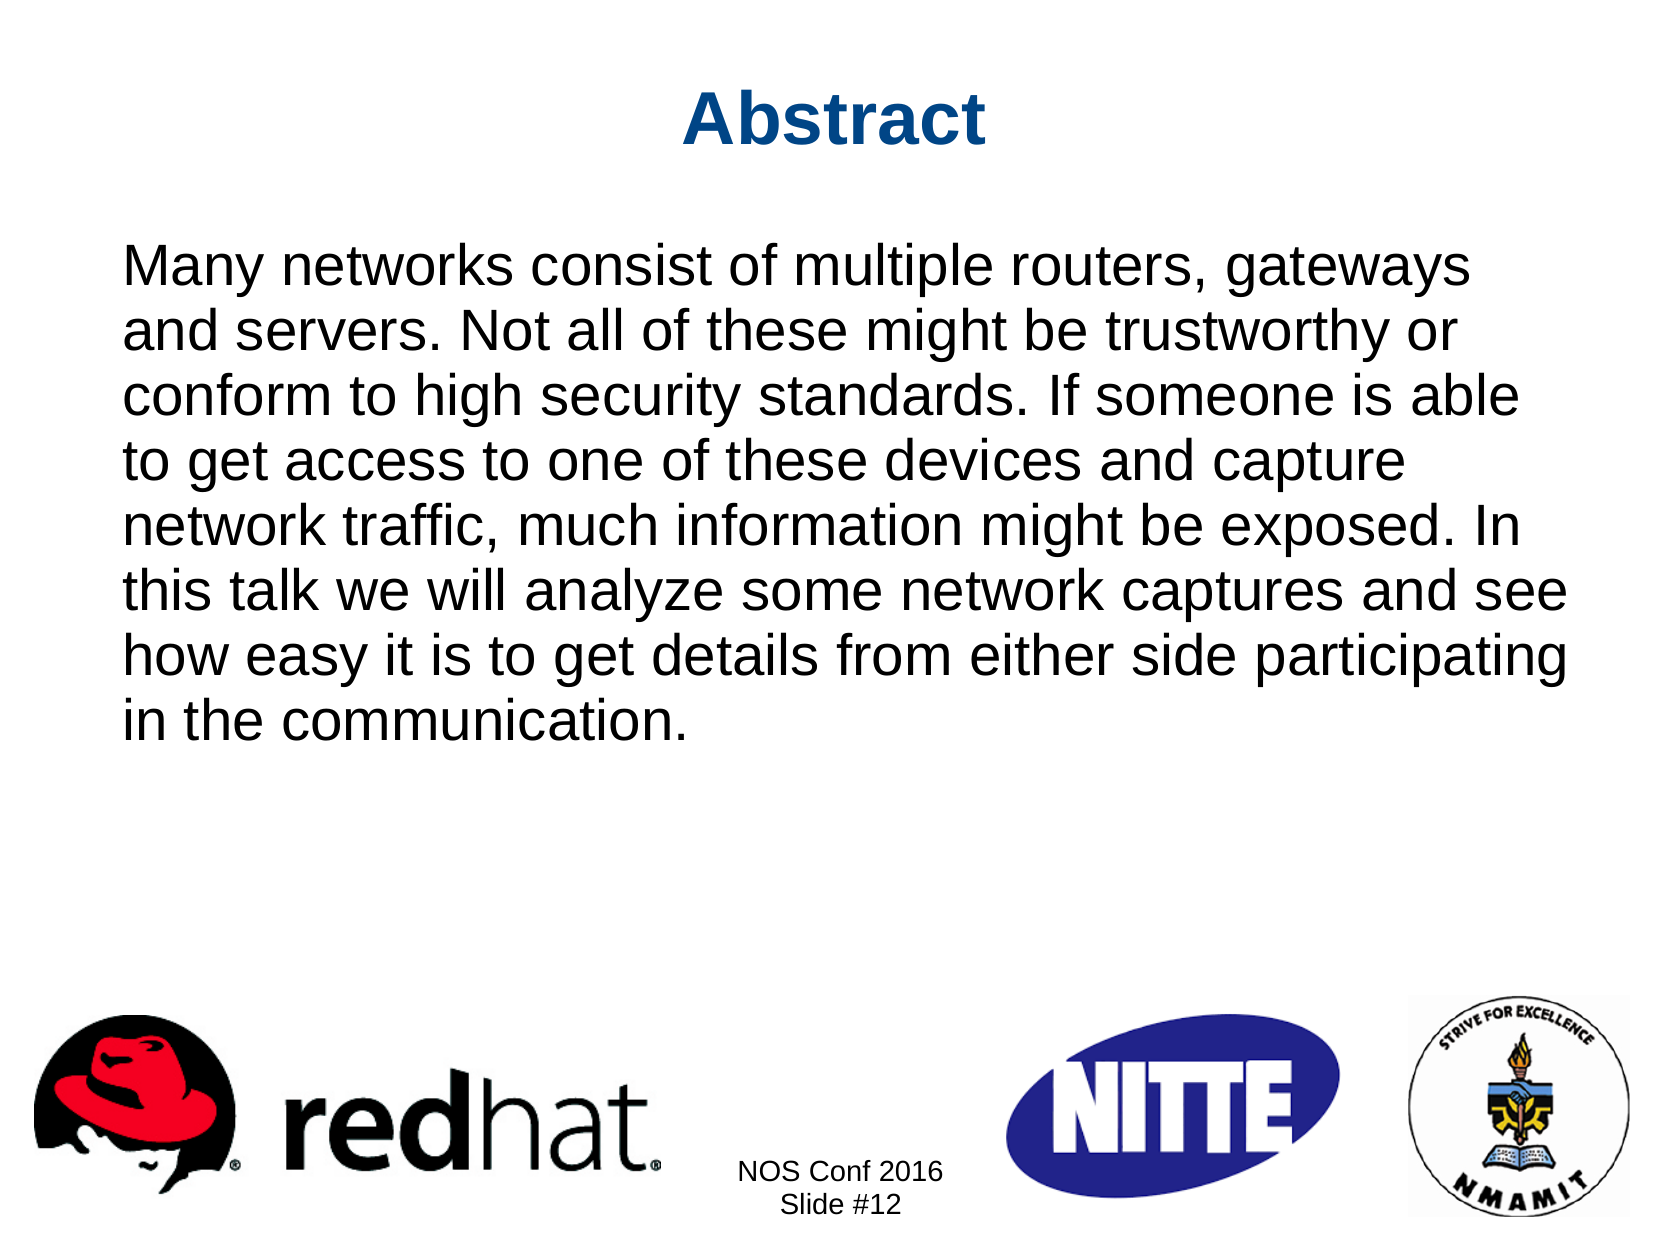

# Abstract
Many networks consist of multiple routers, gateways and servers. Not all of these might be trustworthy or conform to high security standards. If someone is able to get access to one of these devices and capture network traffic, much information might be exposed. In this talk we will analyze some network captures and see how easy it is to get details from either side participating in the communication.
12